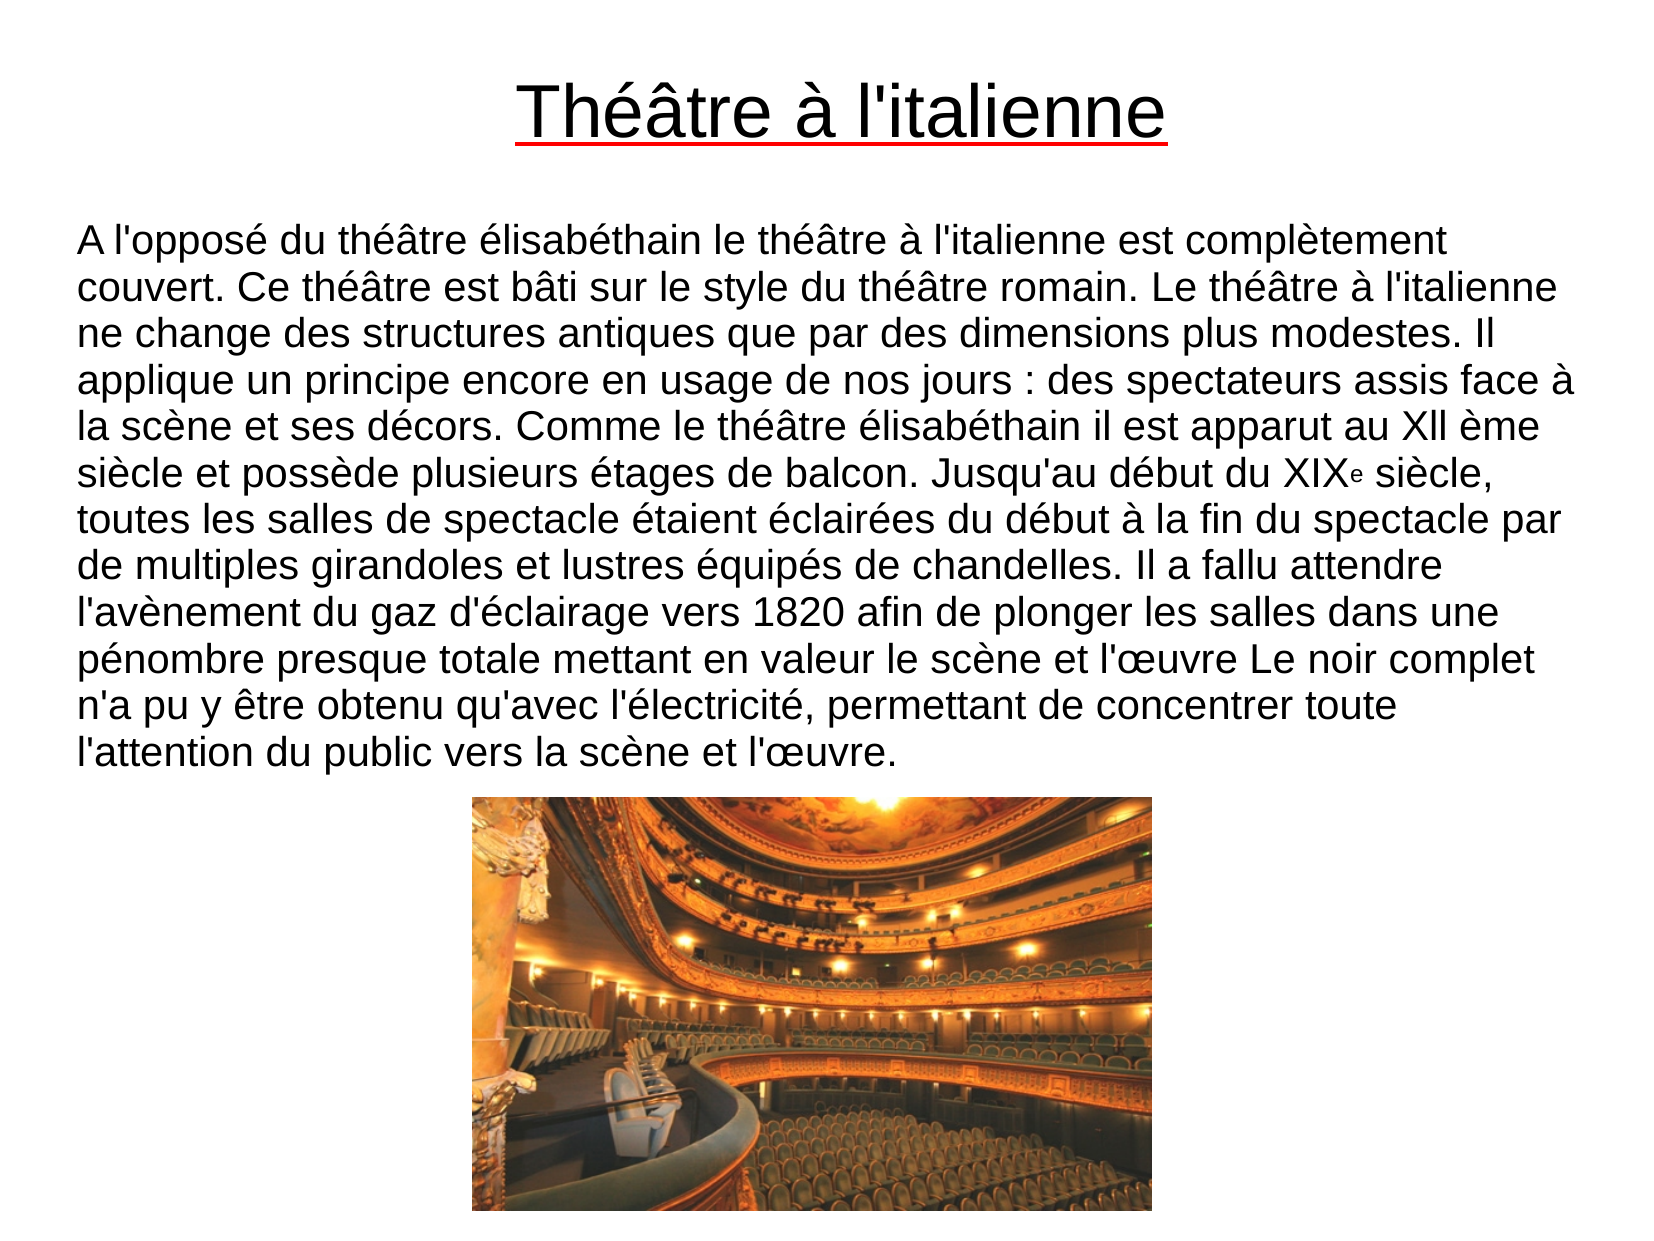

Théâtre à l'italienne
A l'opposé du théâtre élisabéthain le théâtre à l'italienne est complètement couvert. Ce théâtre est bâti sur le style du théâtre romain. Le théâtre à l'italienne ne change des structures antiques que par des dimensions plus modestes. Il applique un principe encore en usage de nos jours : des spectateurs assis face à la scène et ses décors. Comme le théâtre élisabéthain il est apparut au Xll ème siècle et possède plusieurs étages de balcon. Jusqu'au début du XIXe siècle, toutes les salles de spectacle étaient éclairées du début à la fin du spectacle par de multiples girandoles et lustres équipés de chandelles. Il a fallu attendre l'avènement du gaz d'éclairage vers 1820 afin de plonger les salles dans une pénombre presque totale mettant en valeur le scène et l'œuvre Le noir complet n'a pu y être obtenu qu'avec l'électricité, permettant de concentrer toute l'attention du public vers la scène et l'œuvre.